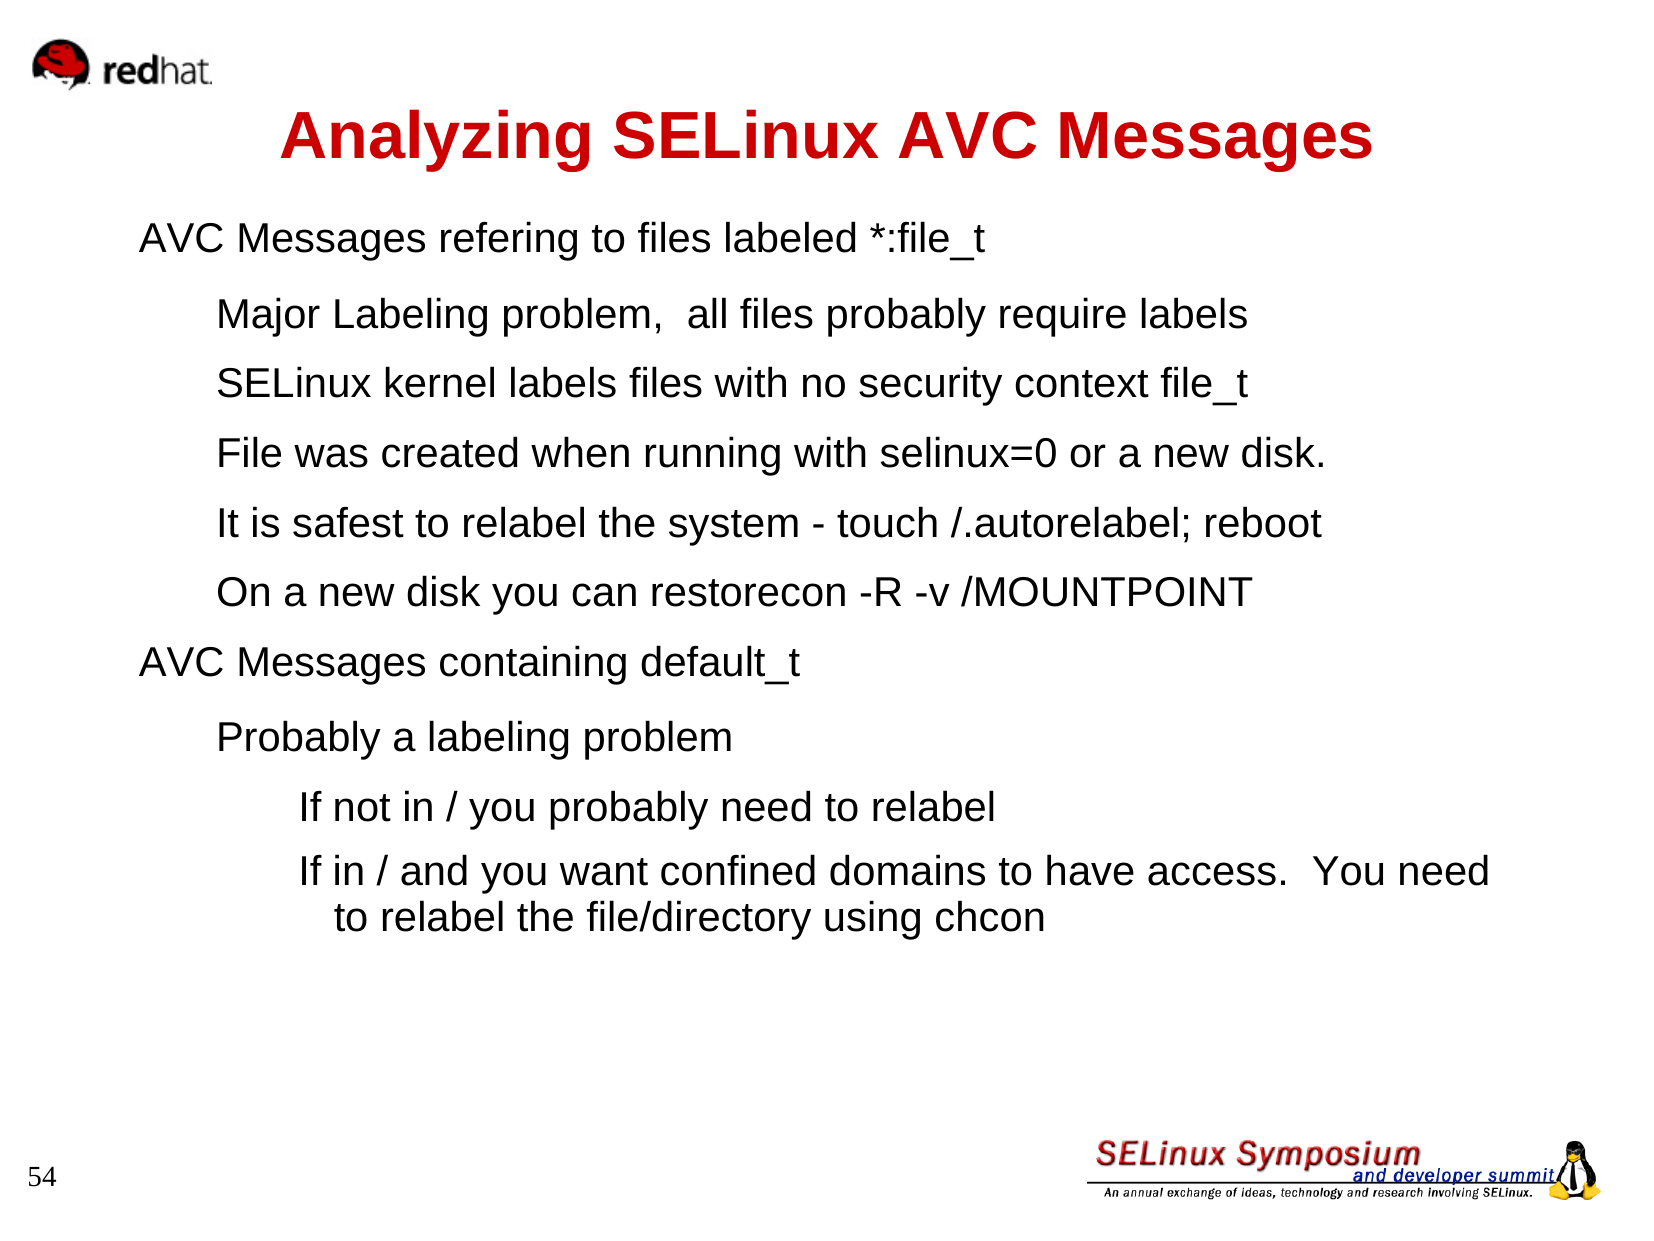

# Analyzing SELinux AVC Messages
AVC Messages refering to files labeled *:file_t
Major Labeling problem, all files probably require labels
SELinux kernel labels files with no security context file_t
File was created when running with selinux=0 or a new disk.
It is safest to relabel the system - touch /.autorelabel; reboot
On a new disk you can restorecon -R -v /MOUNTPOINT
AVC Messages containing default_t
Probably a labeling problem
If not in / you probably need to relabel
If in / and you want confined domains to have access. You need to relabel the file/directory using chcon